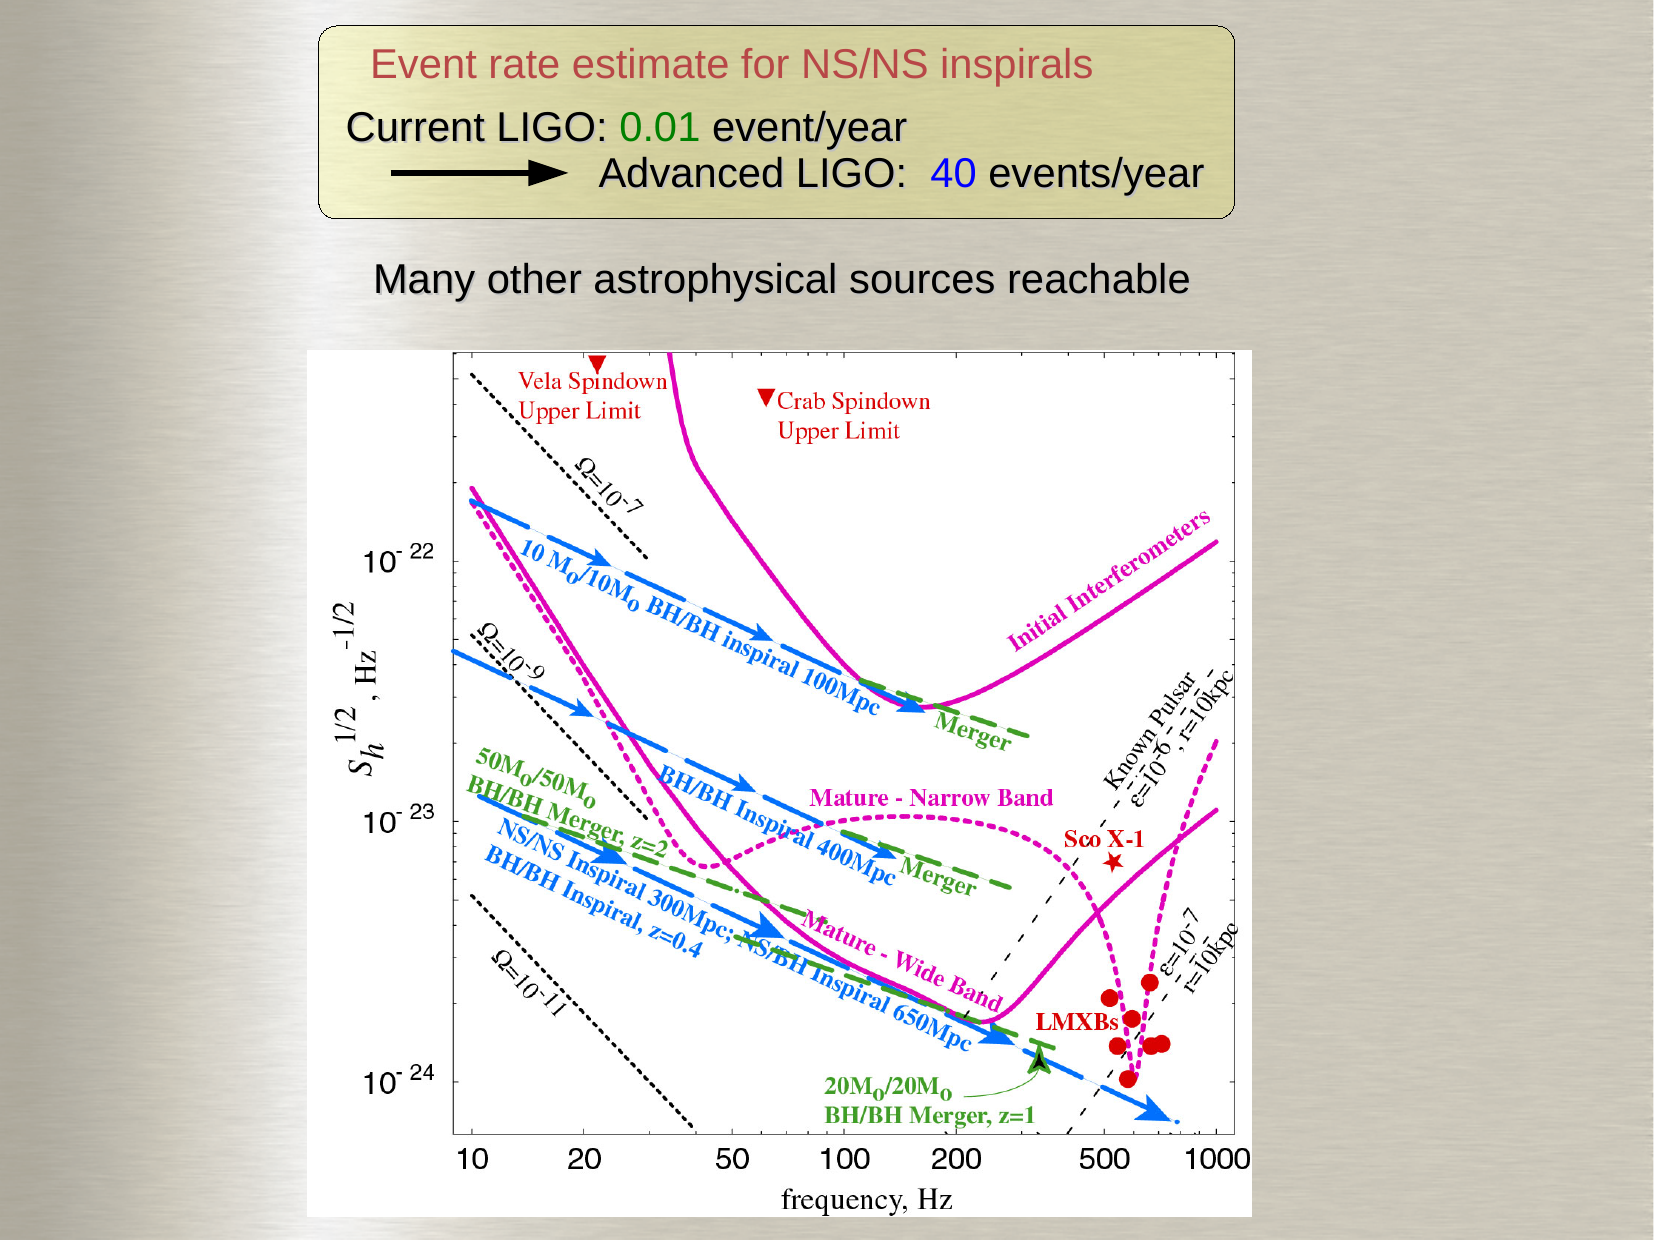

Event rate estimate for NS/NS inspirals
Current LIGO: 0.01 event/year
 Advanced LIGO: 40 events/year
Many other astrophysical sources reachable